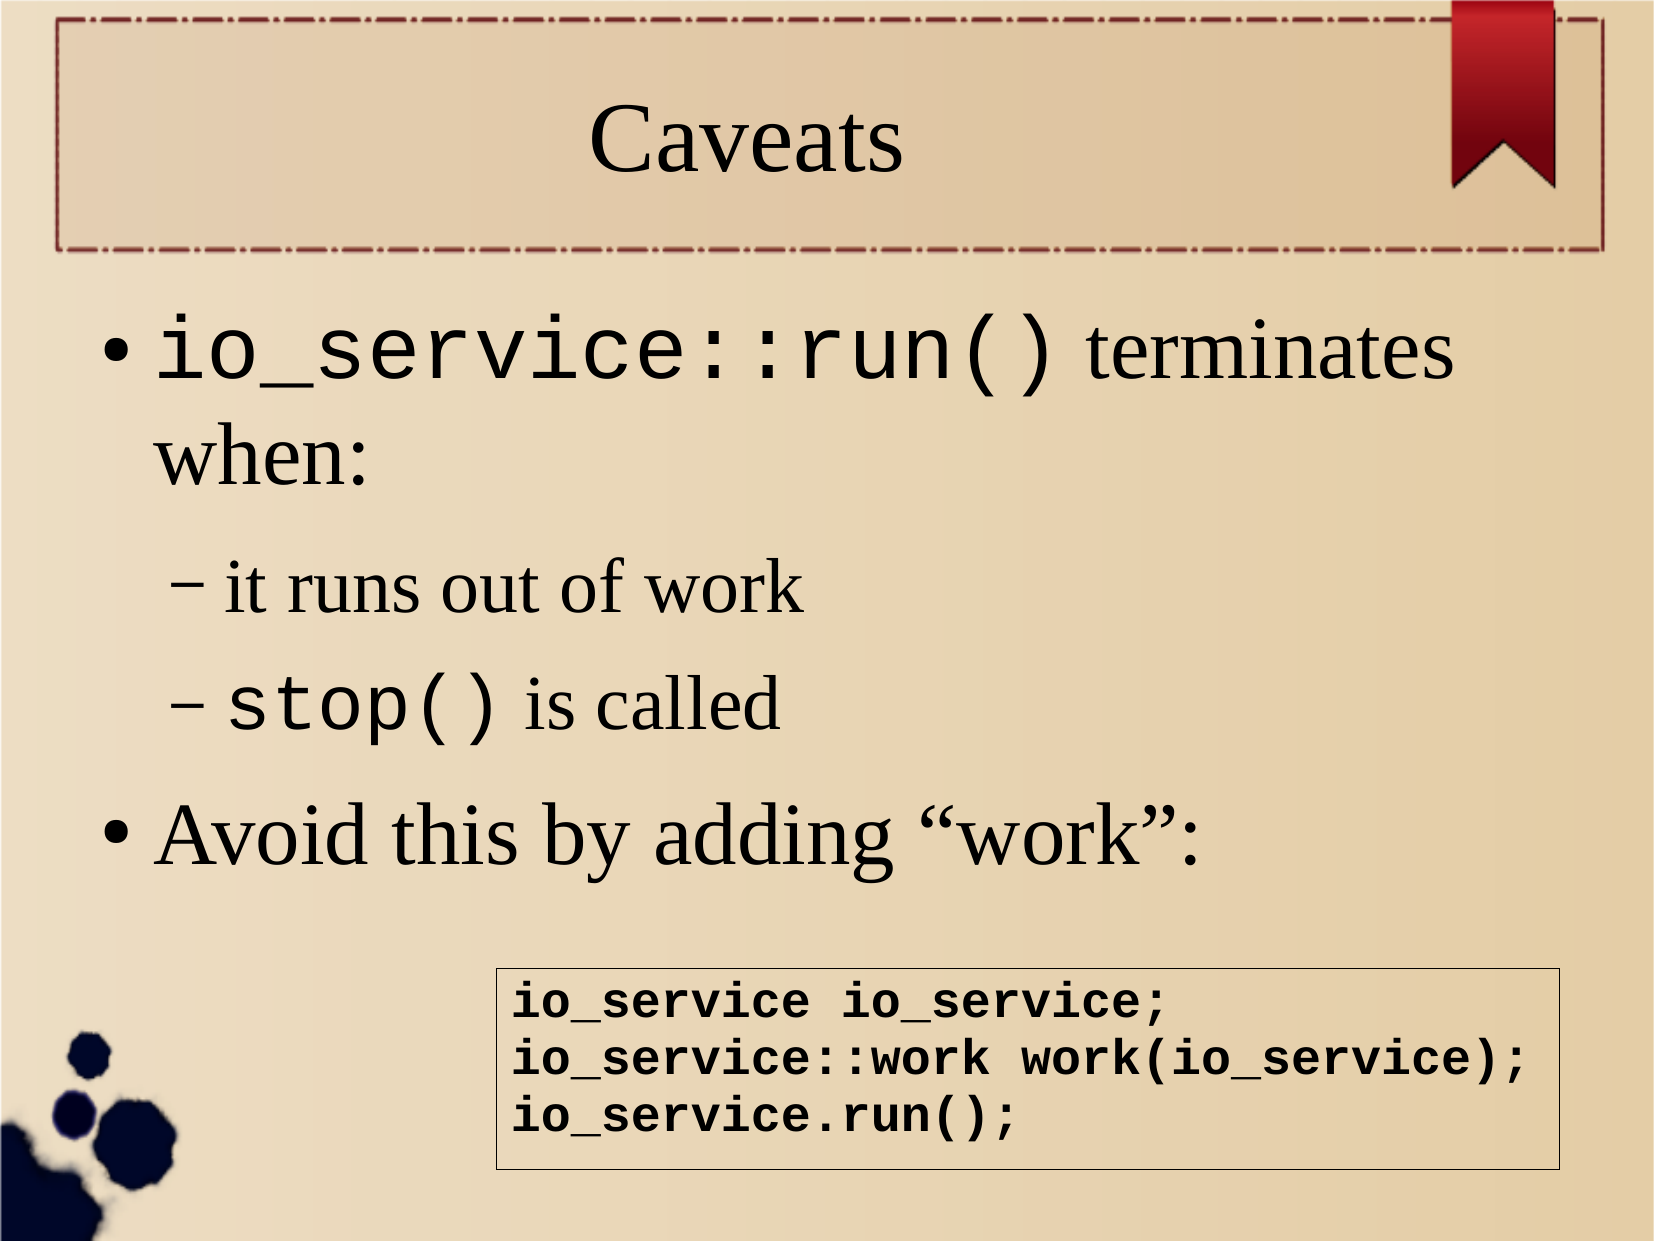

# Caveats
io_service::run() terminates when:
it runs out of work
stop() is called
Avoid this by adding “work”:
io_service io_service;
io_service::work work(io_service);
io_service.run();